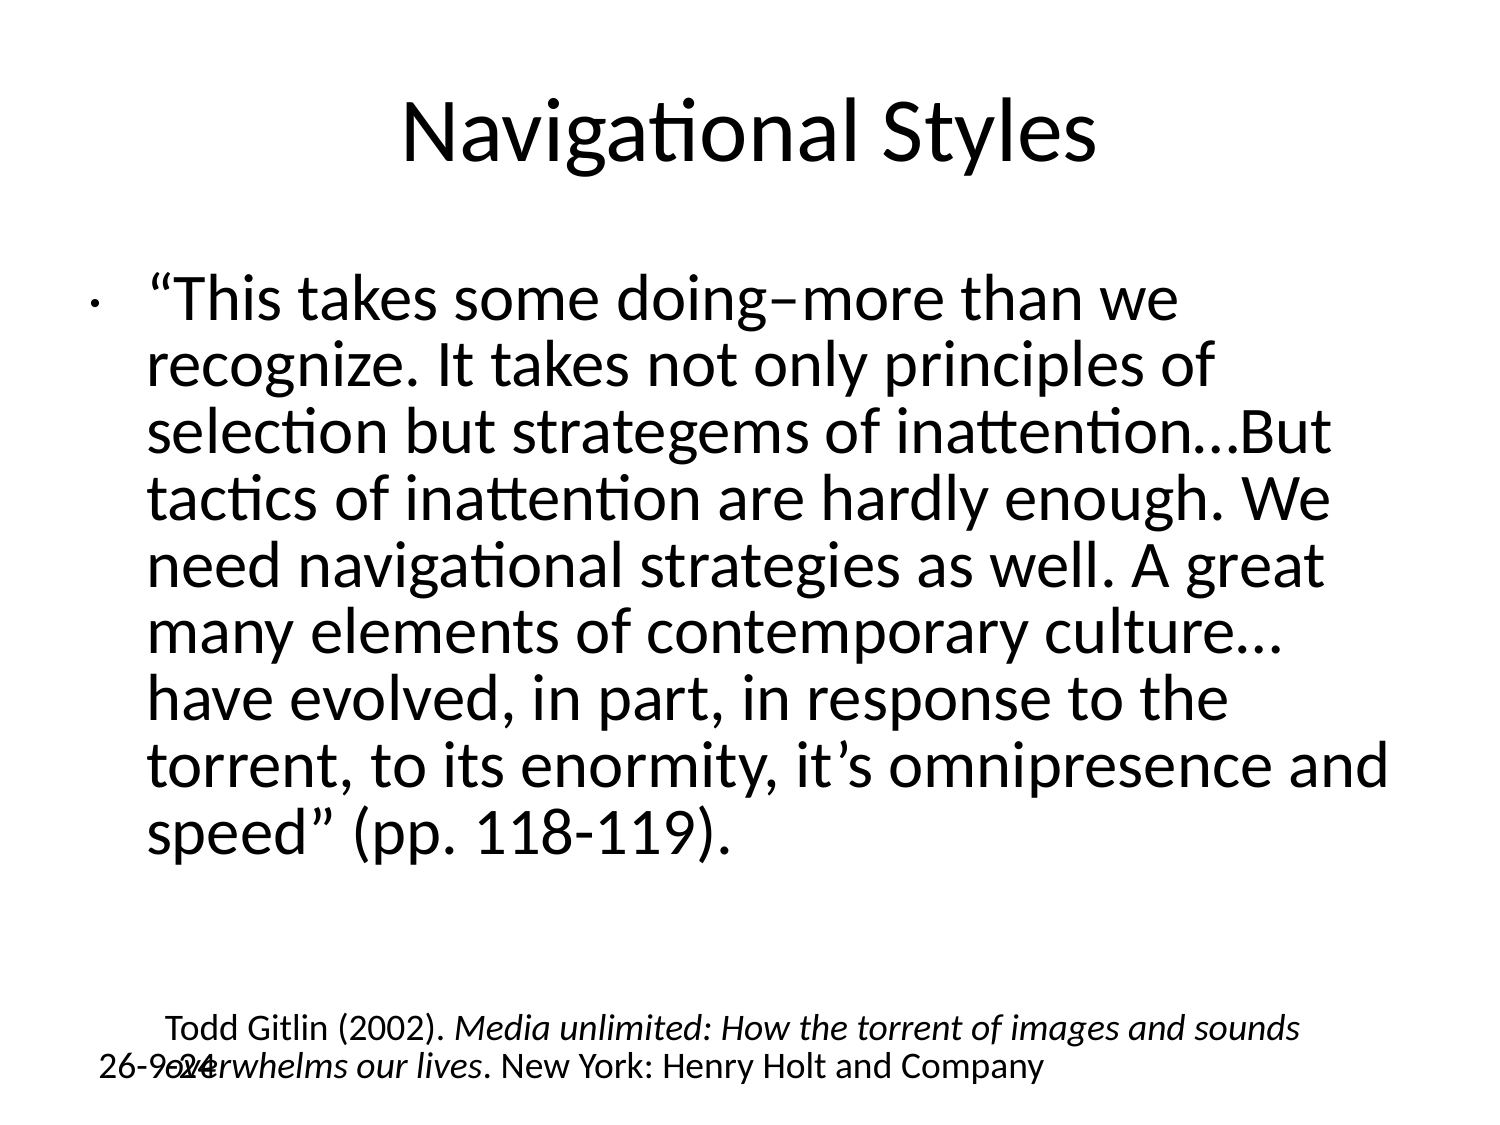

# Navigational Styles
“This takes some doing–more than we recognize. It takes not only principles of selection but strategems of inattention…But tactics of inattention are hardly enough. We need navigational strategies as well. A great many elements of contemporary culture…have evolved, in part, in response to the torrent, to its enormity, it’s omnipresence and speed” (pp. 118-119).
Todd Gitlin (2002). Media unlimited: How the torrent of images and sounds
overwhelms our lives. New York: Henry Holt and Company